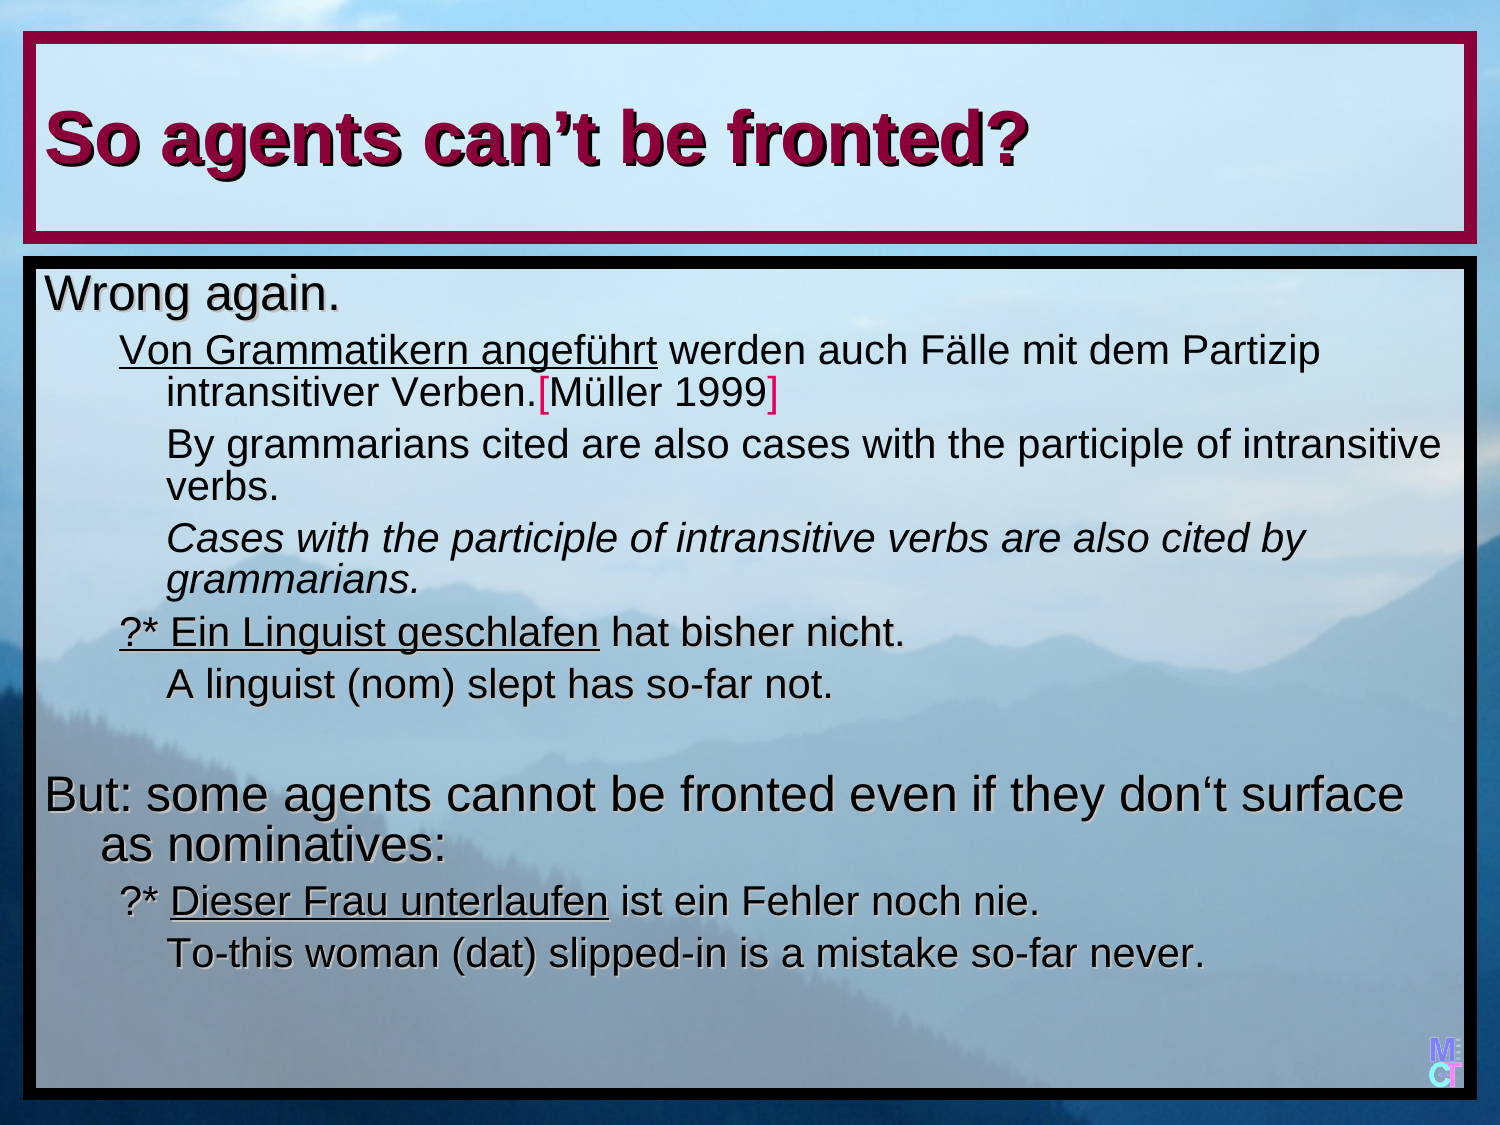

# So agents can’t be fronted?
Wrong again.
Von Grammatikern angeführt werden auch Fälle mit dem Partizip intransitiver Verben.[Müller 1999]
	By grammarians cited are also cases with the participle of intransitive verbs.
	Cases with the participle of intransitive verbs are also cited by grammarians.
?* Ein Linguist geschlafen hat bisher nicht.
	A linguist (nom) slept has so-far not.
But: some agents cannot be fronted even if they don‘t surface as nominatives:
?* Dieser Frau unterlaufen ist ein Fehler noch nie.
	To-this woman (dat) slipped-in is a mistake so-far never.